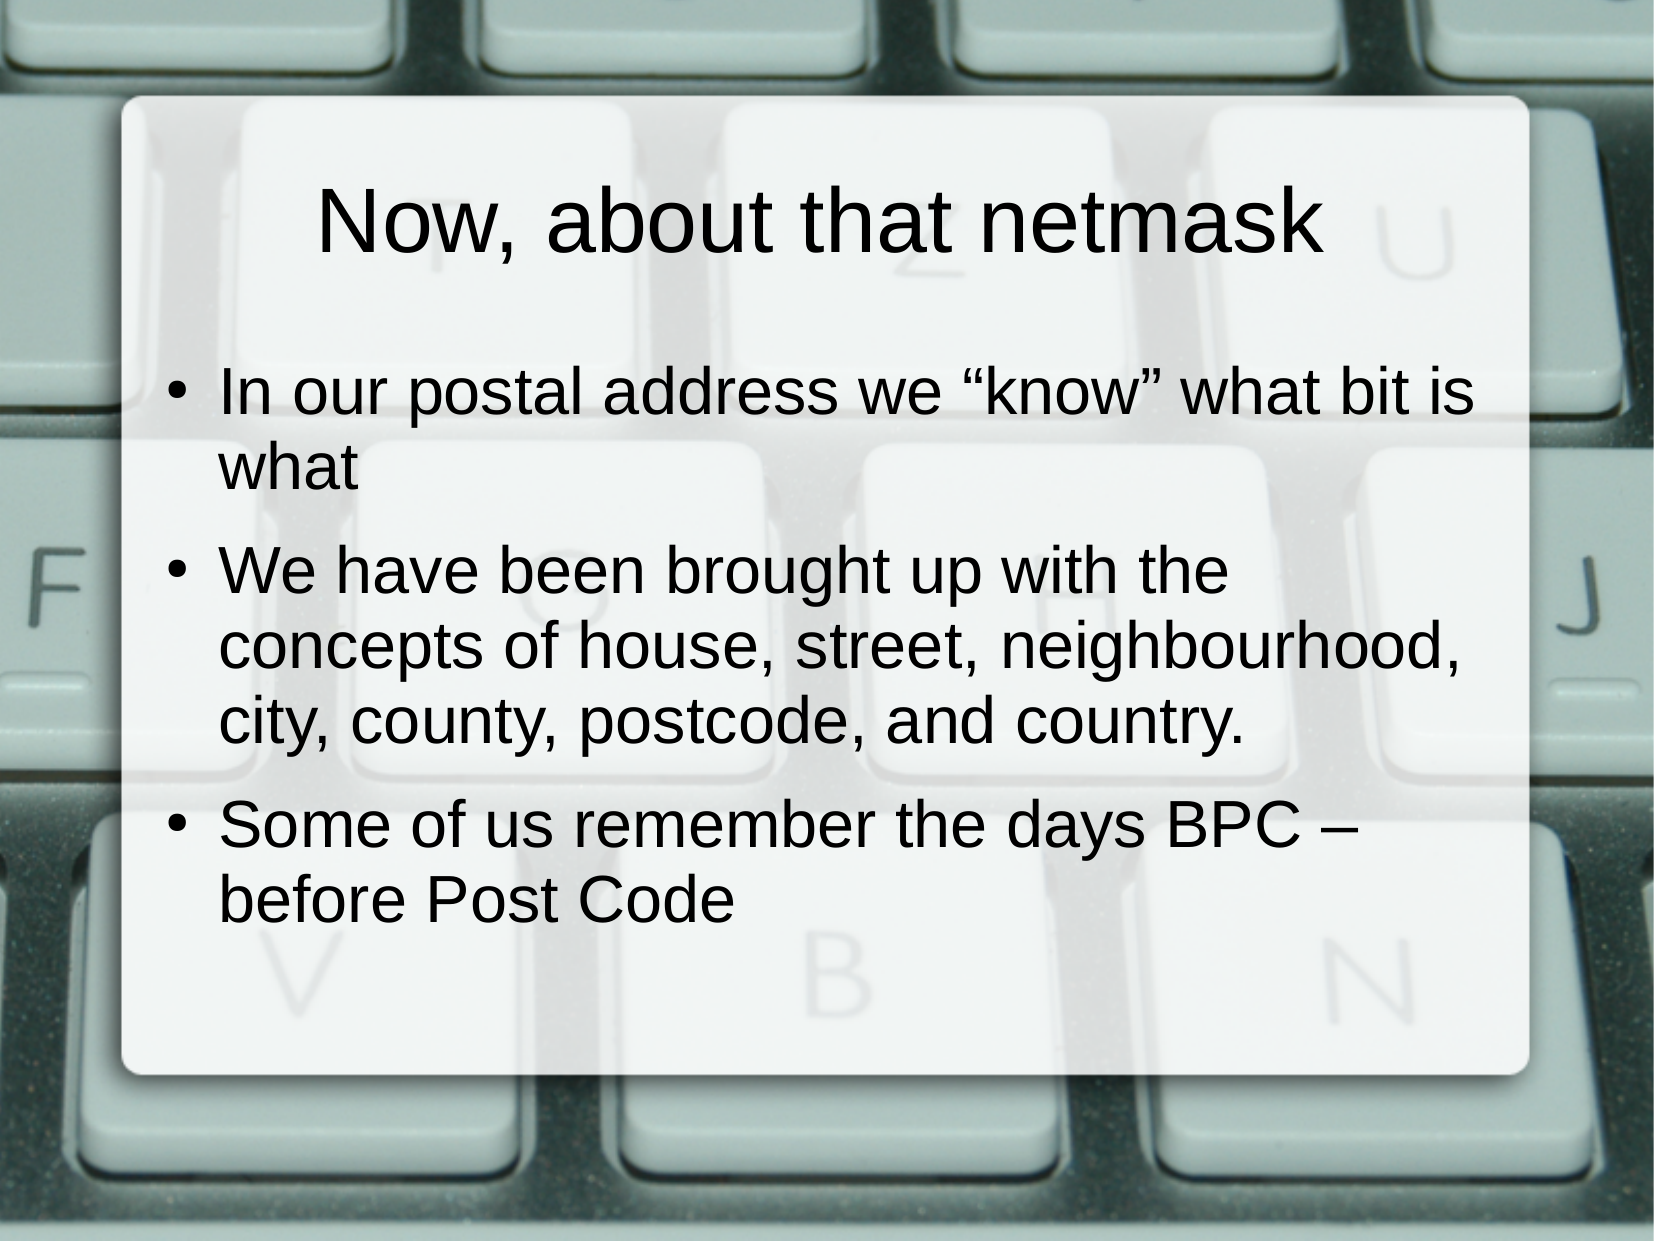

# Now, about that netmask
In our postal address we “know” what bit is what
We have been brought up with the concepts of house, street, neighbourhood, city, county, postcode, and country.
Some of us remember the days BPC – before Post Code